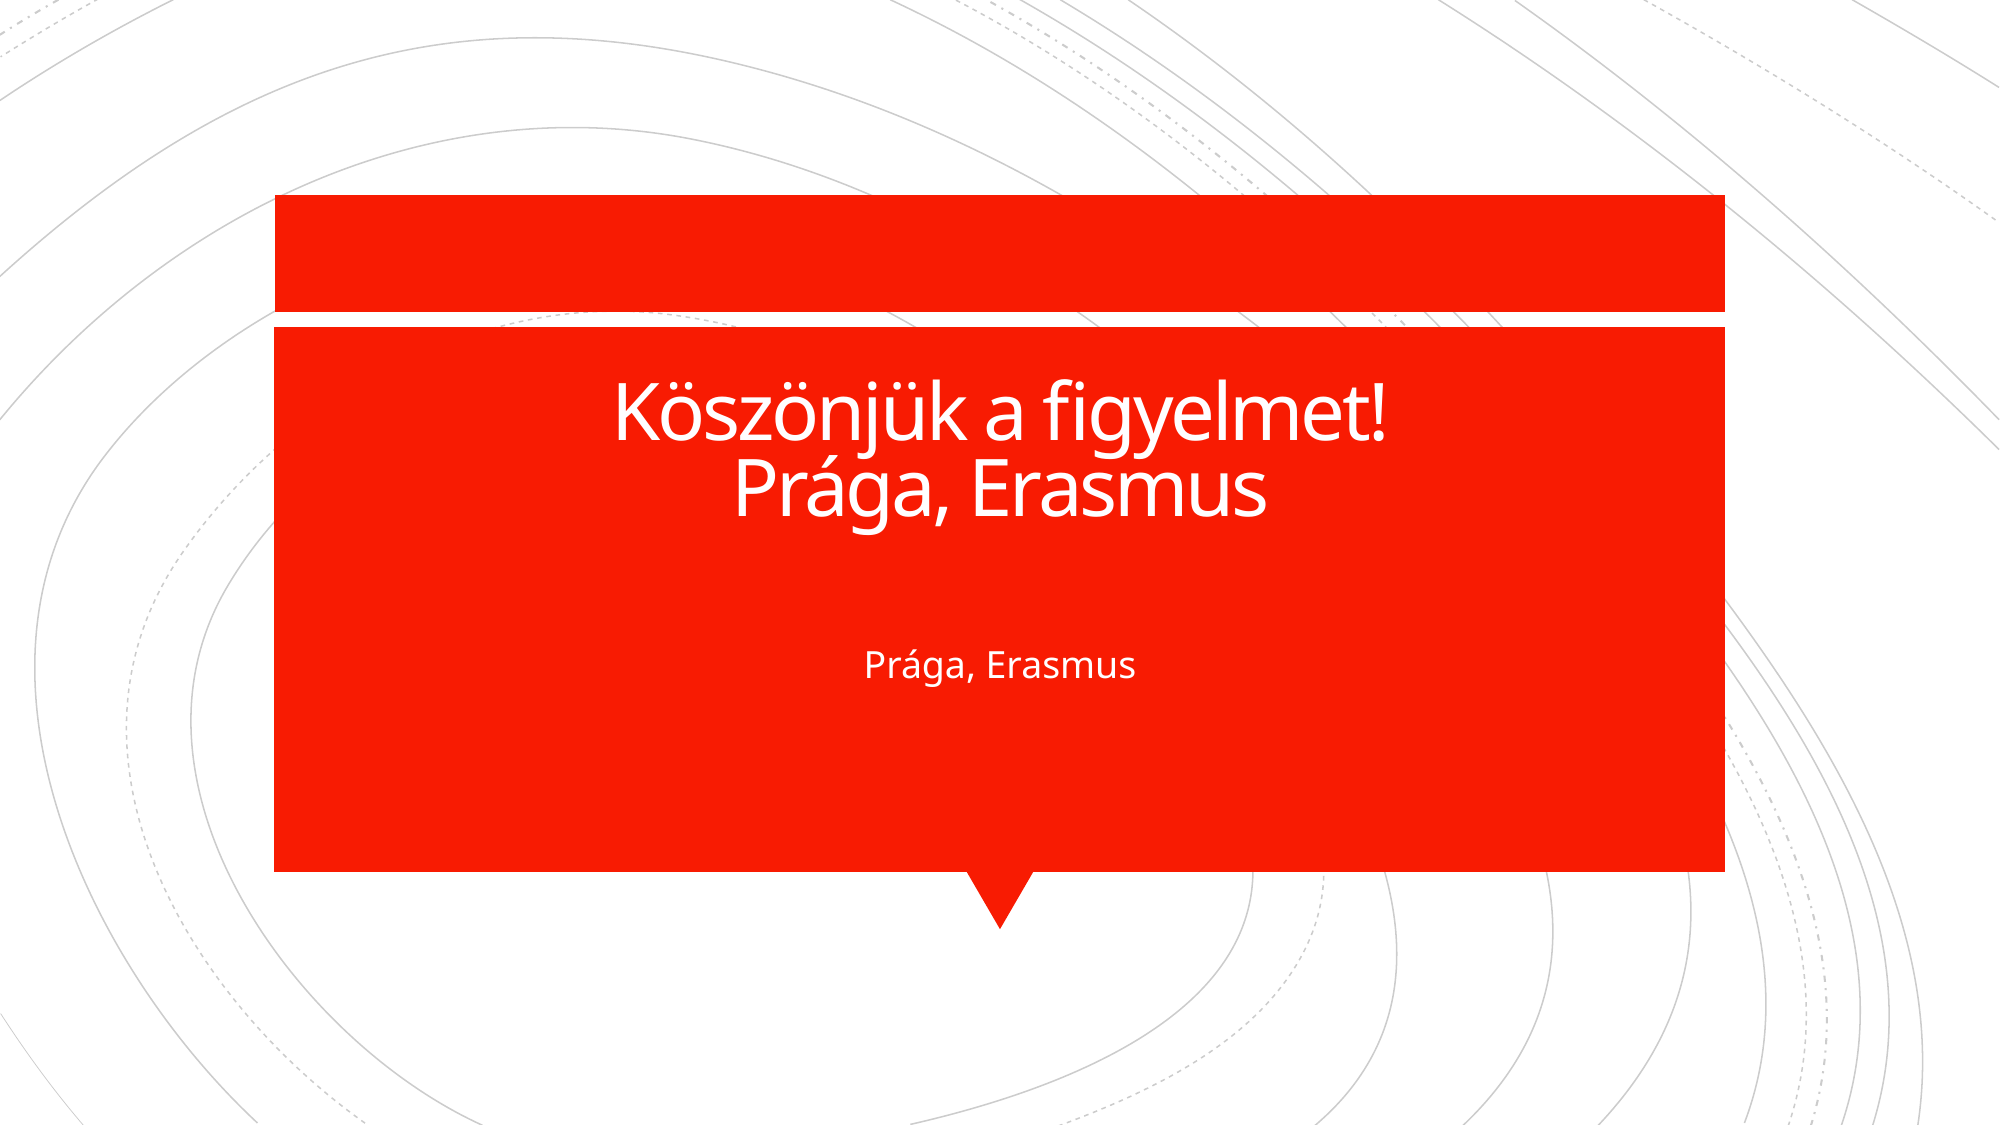

# Köszönjük a figyelmet! Prága, Erasmus
Prága, Erasmus